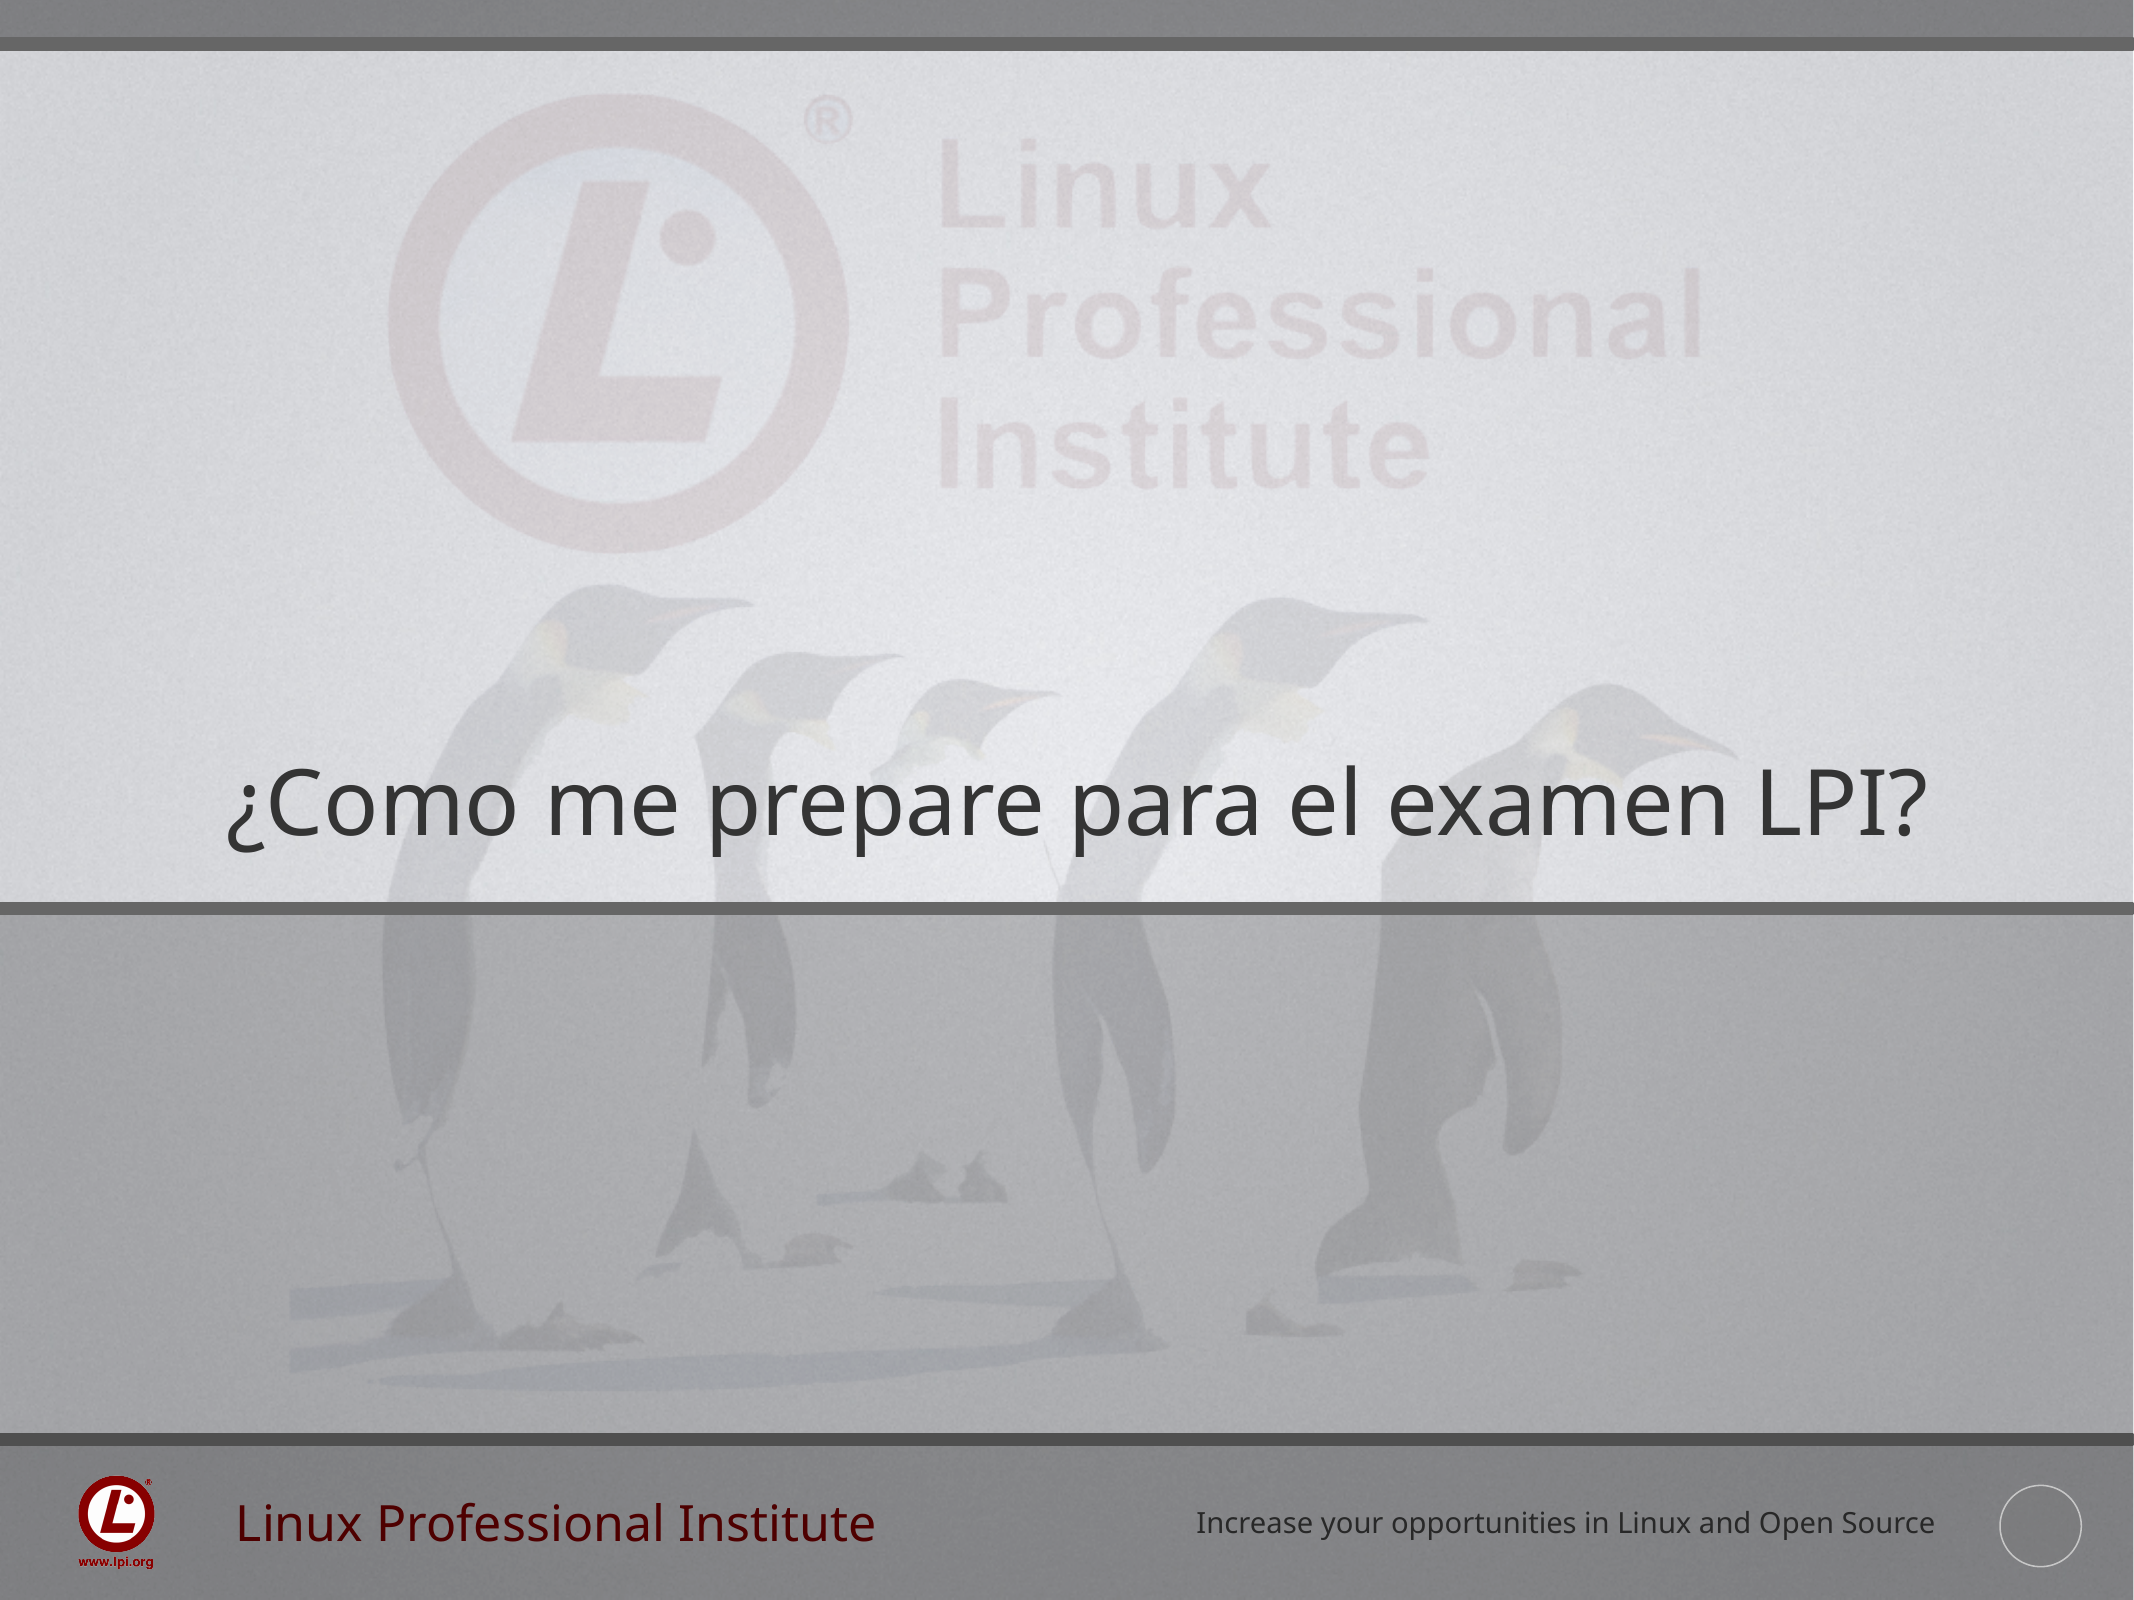

¿Como me prepare para el examen LPI?